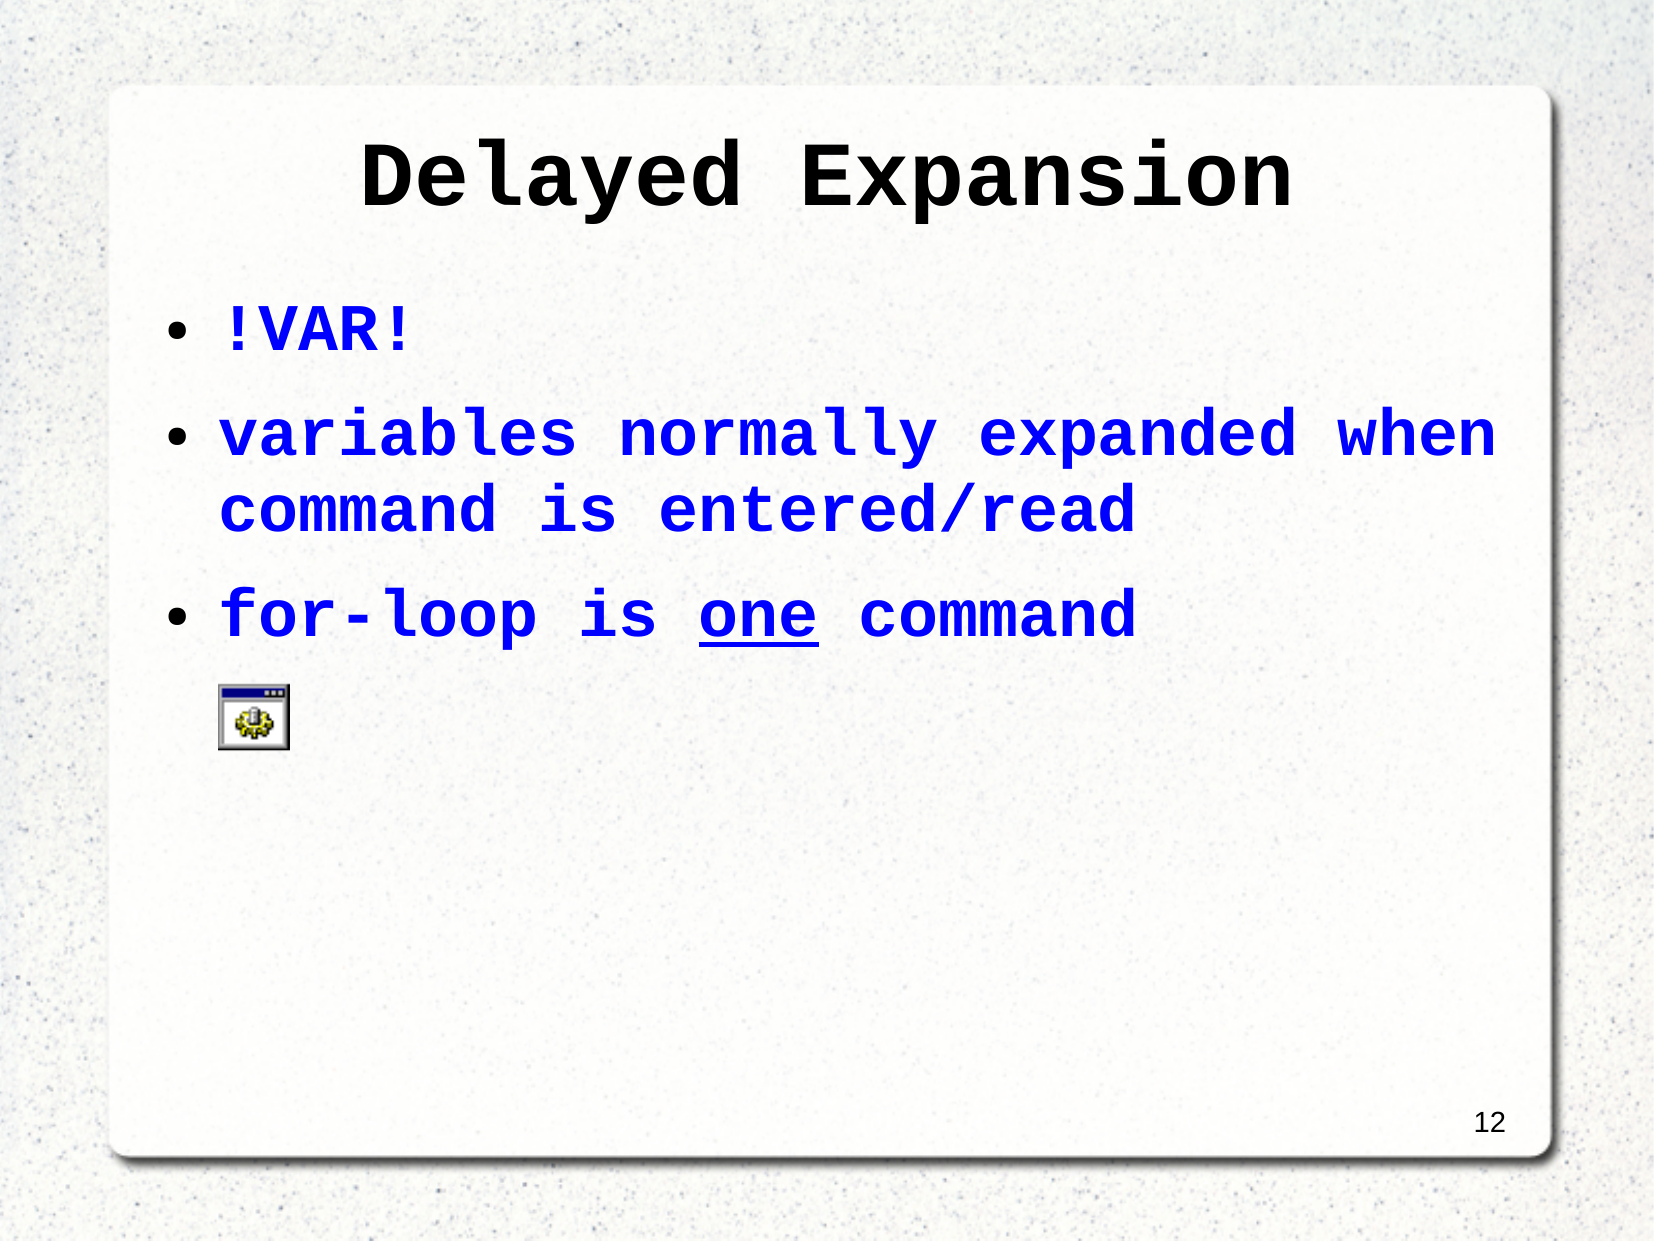

# Delayed Expansion
!VAR!
variables normally expanded when command is entered/read
for-loop is one command
12